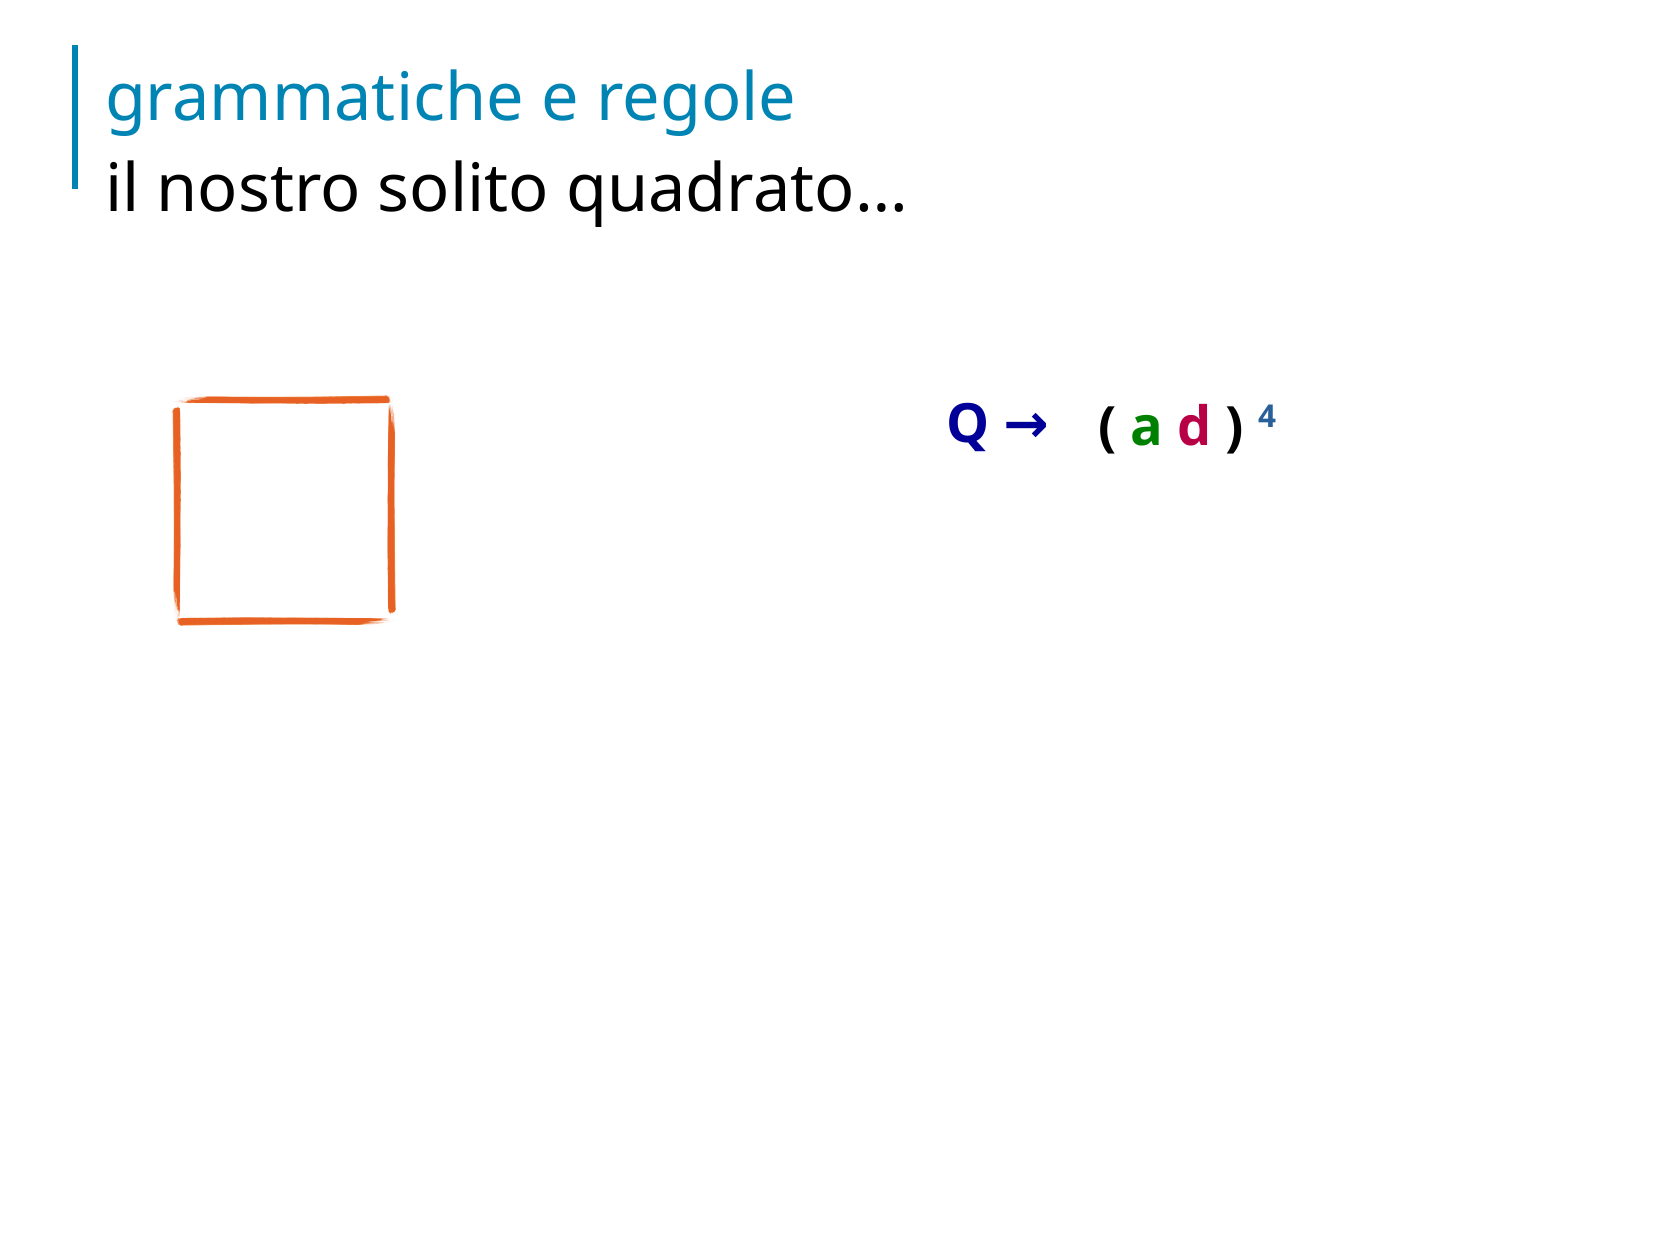

# grammatiche e regole il nostro solito quadrato…
Q →
( a d ) 4